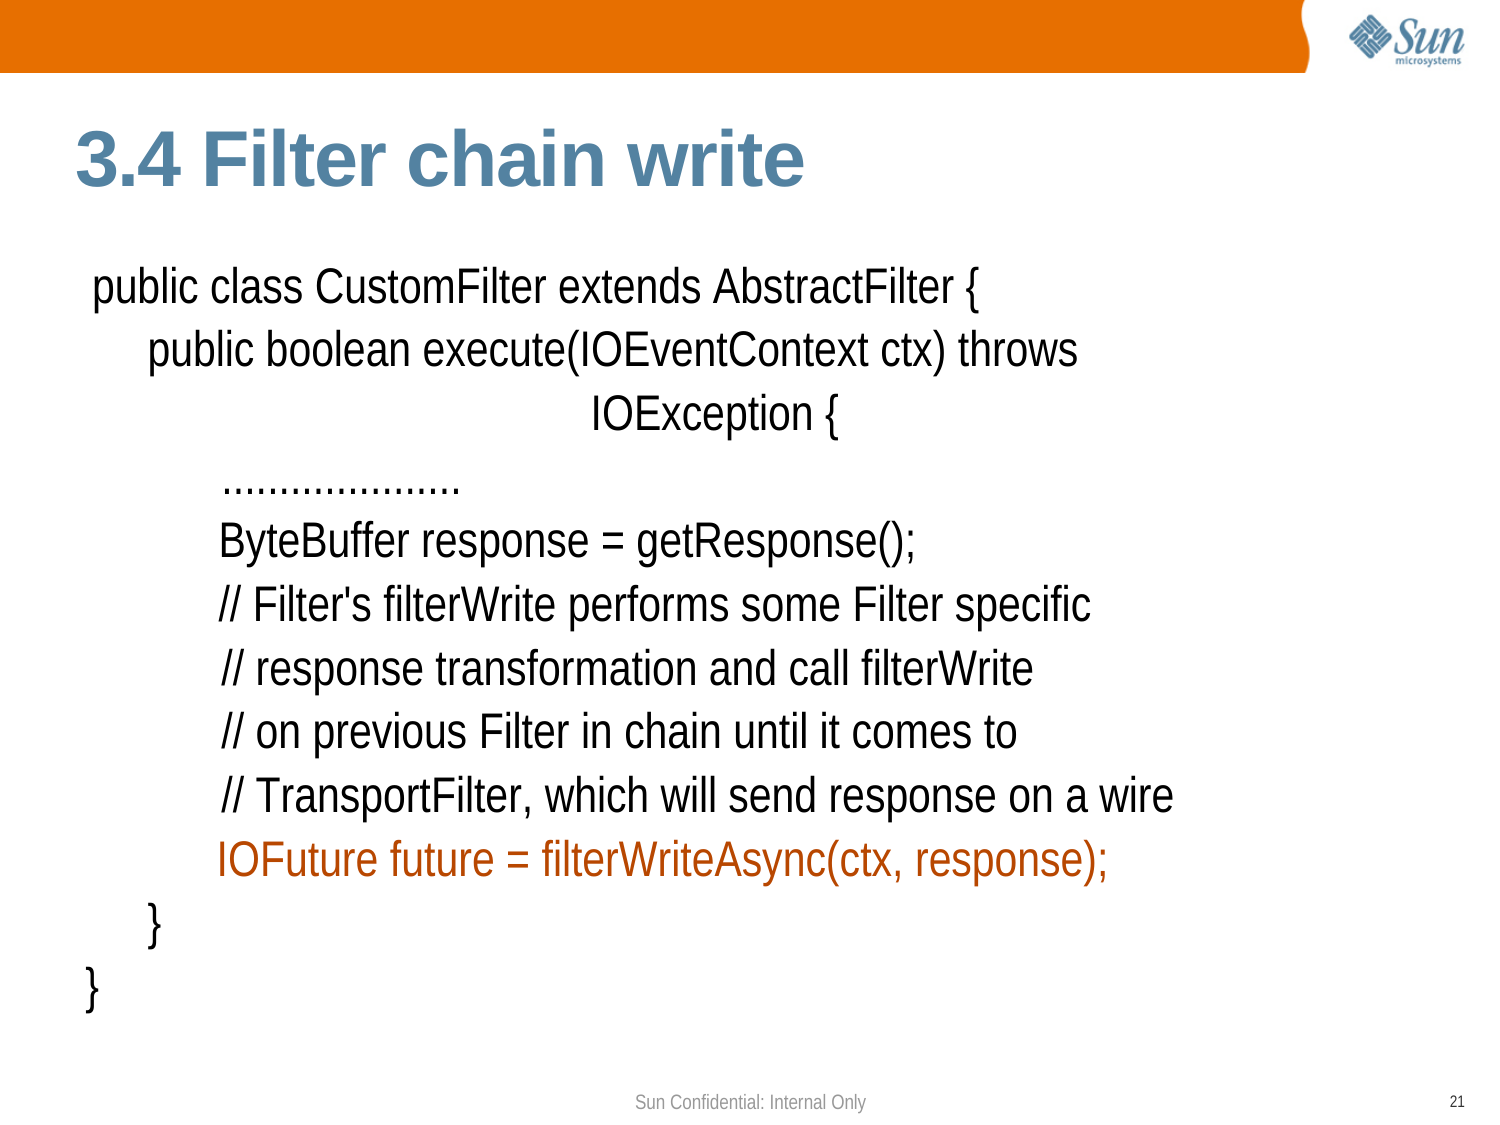

# 3.4 Filter chain write
 public class CustomFilter extends AbstractFilter {
		public boolean execute(IOEventContext ctx) throws
								IOException {
			.....................
 ByteBuffer response = getResponse();
 // Filter's filterWrite performs some Filter specific
			// response transformation and call filterWrite
			// on previous Filter in chain until it comes to
			// TransportFilter, which will send response on a wire
		 IOFuture future = filterWriteAsync(ctx, response);
		}
	 }